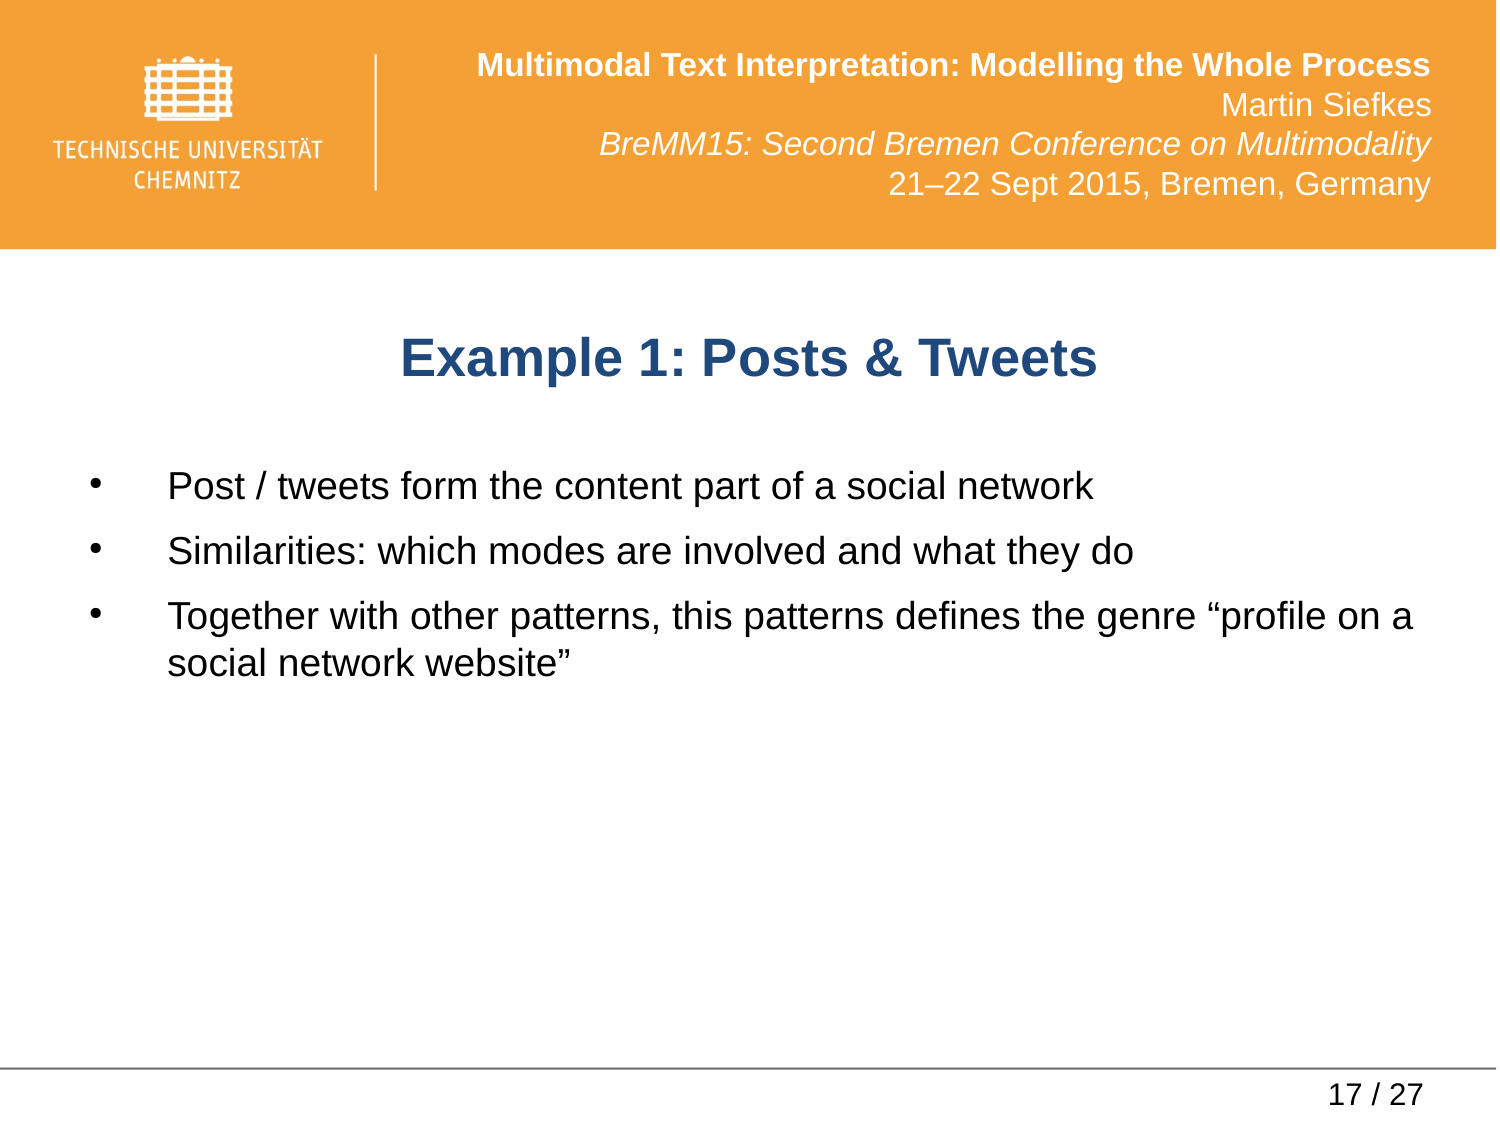

#
Example 1: Posts & Tweets
 	Post / tweets form the content part of a social network
 	Similarities: which modes are involved and what they do
 	Together with other patterns, this patterns defines the genre “profile on a social network website”